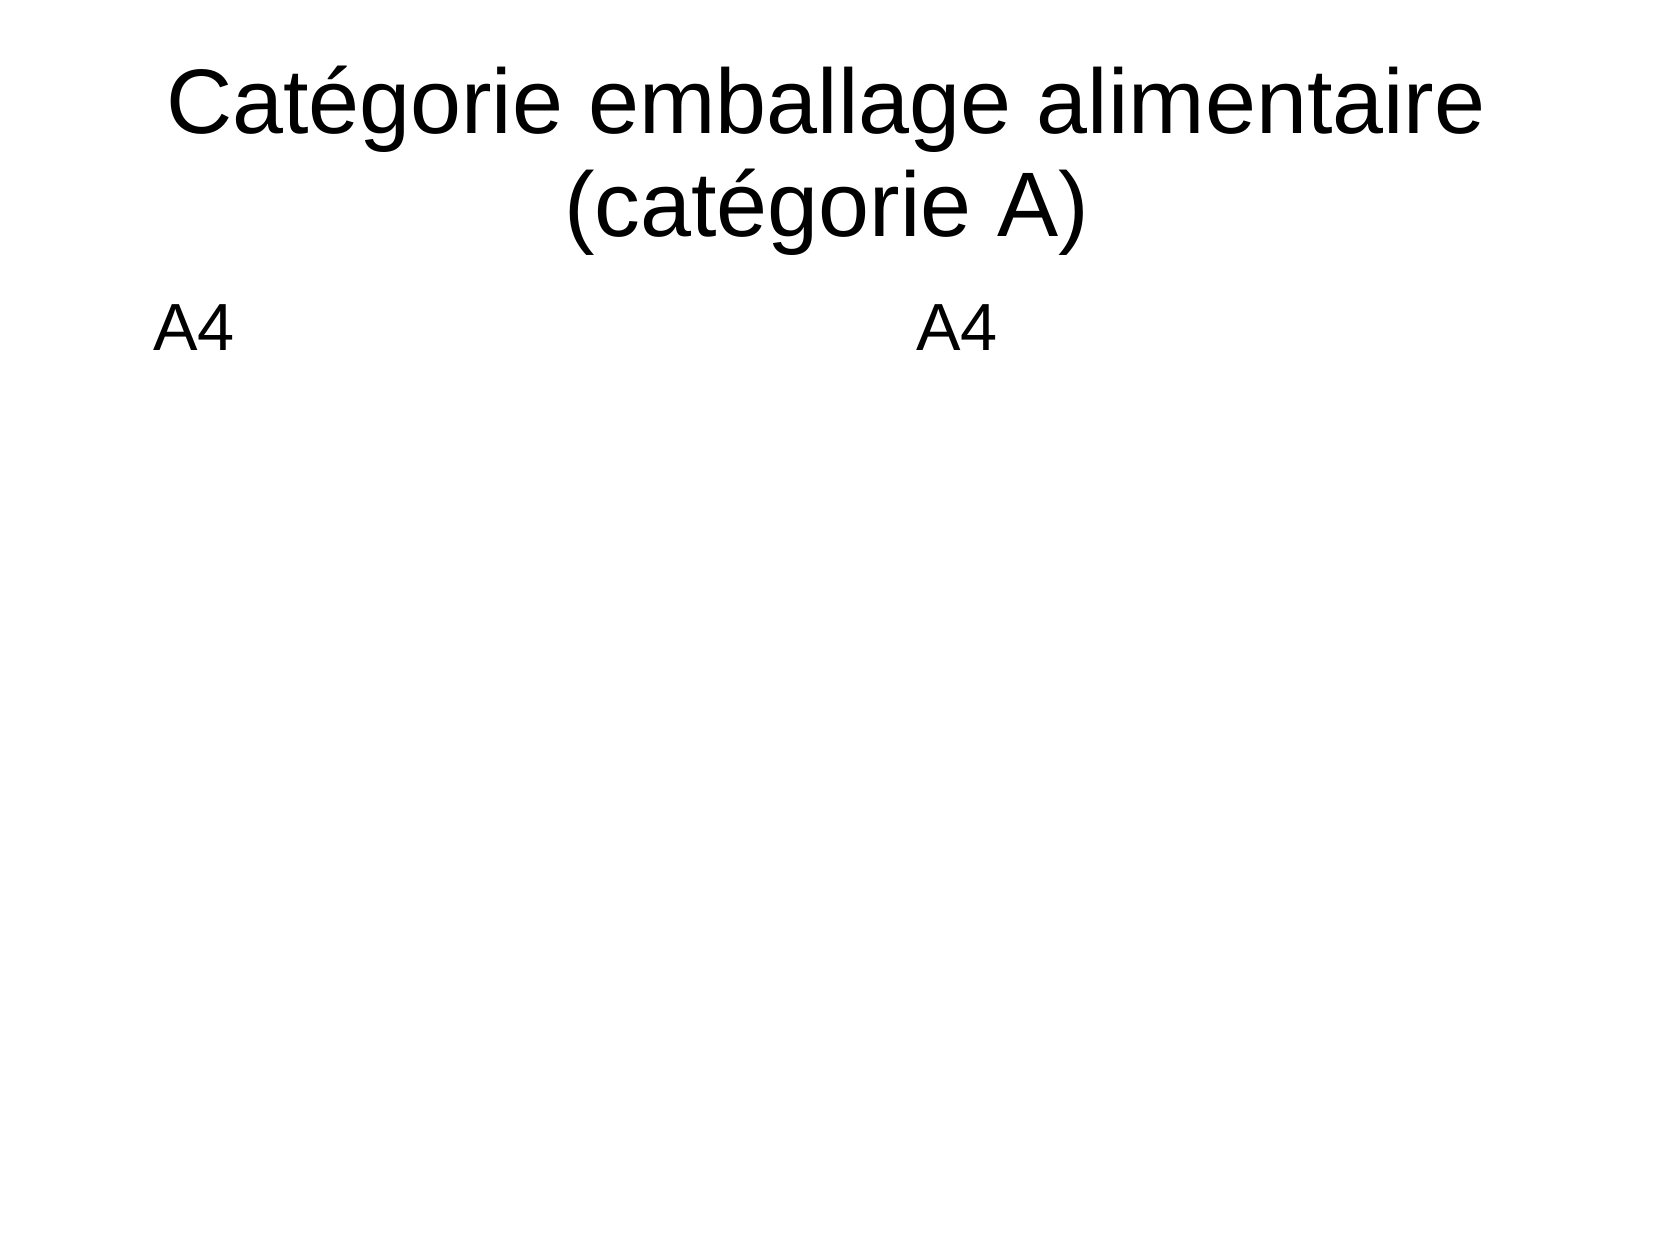

# Catégorie emballage alimentaire (catégorie A)
A4
A4